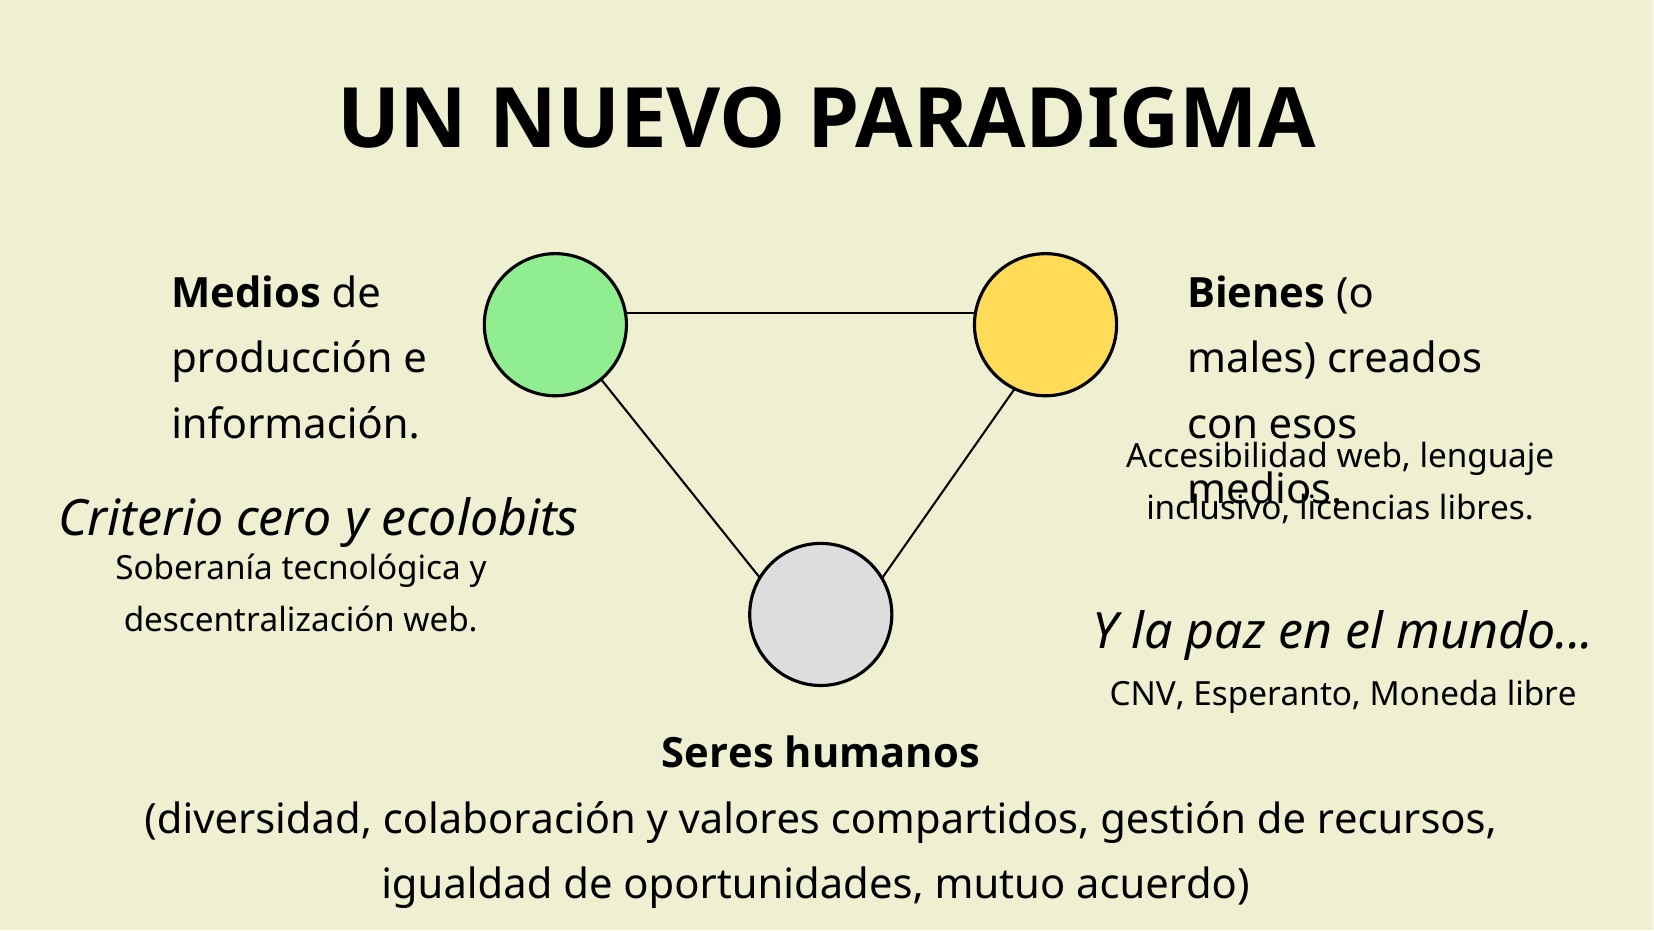

# Un nuevo paradigma
Medios de producción e información.
Bienes (o males) creados con esos medios.
Accesibilidad web, lenguaje inclusivo, licencias libres.
Criterio cero y ecolobits
Soberanía tecnológica y descentralización web.
Y la paz en el mundo... CNV, Esperanto, Moneda libre
Seres humanos
(diversidad, colaboración y valores compartidos, gestión de recursos, igualdad de oportunidades, mutuo acuerdo)